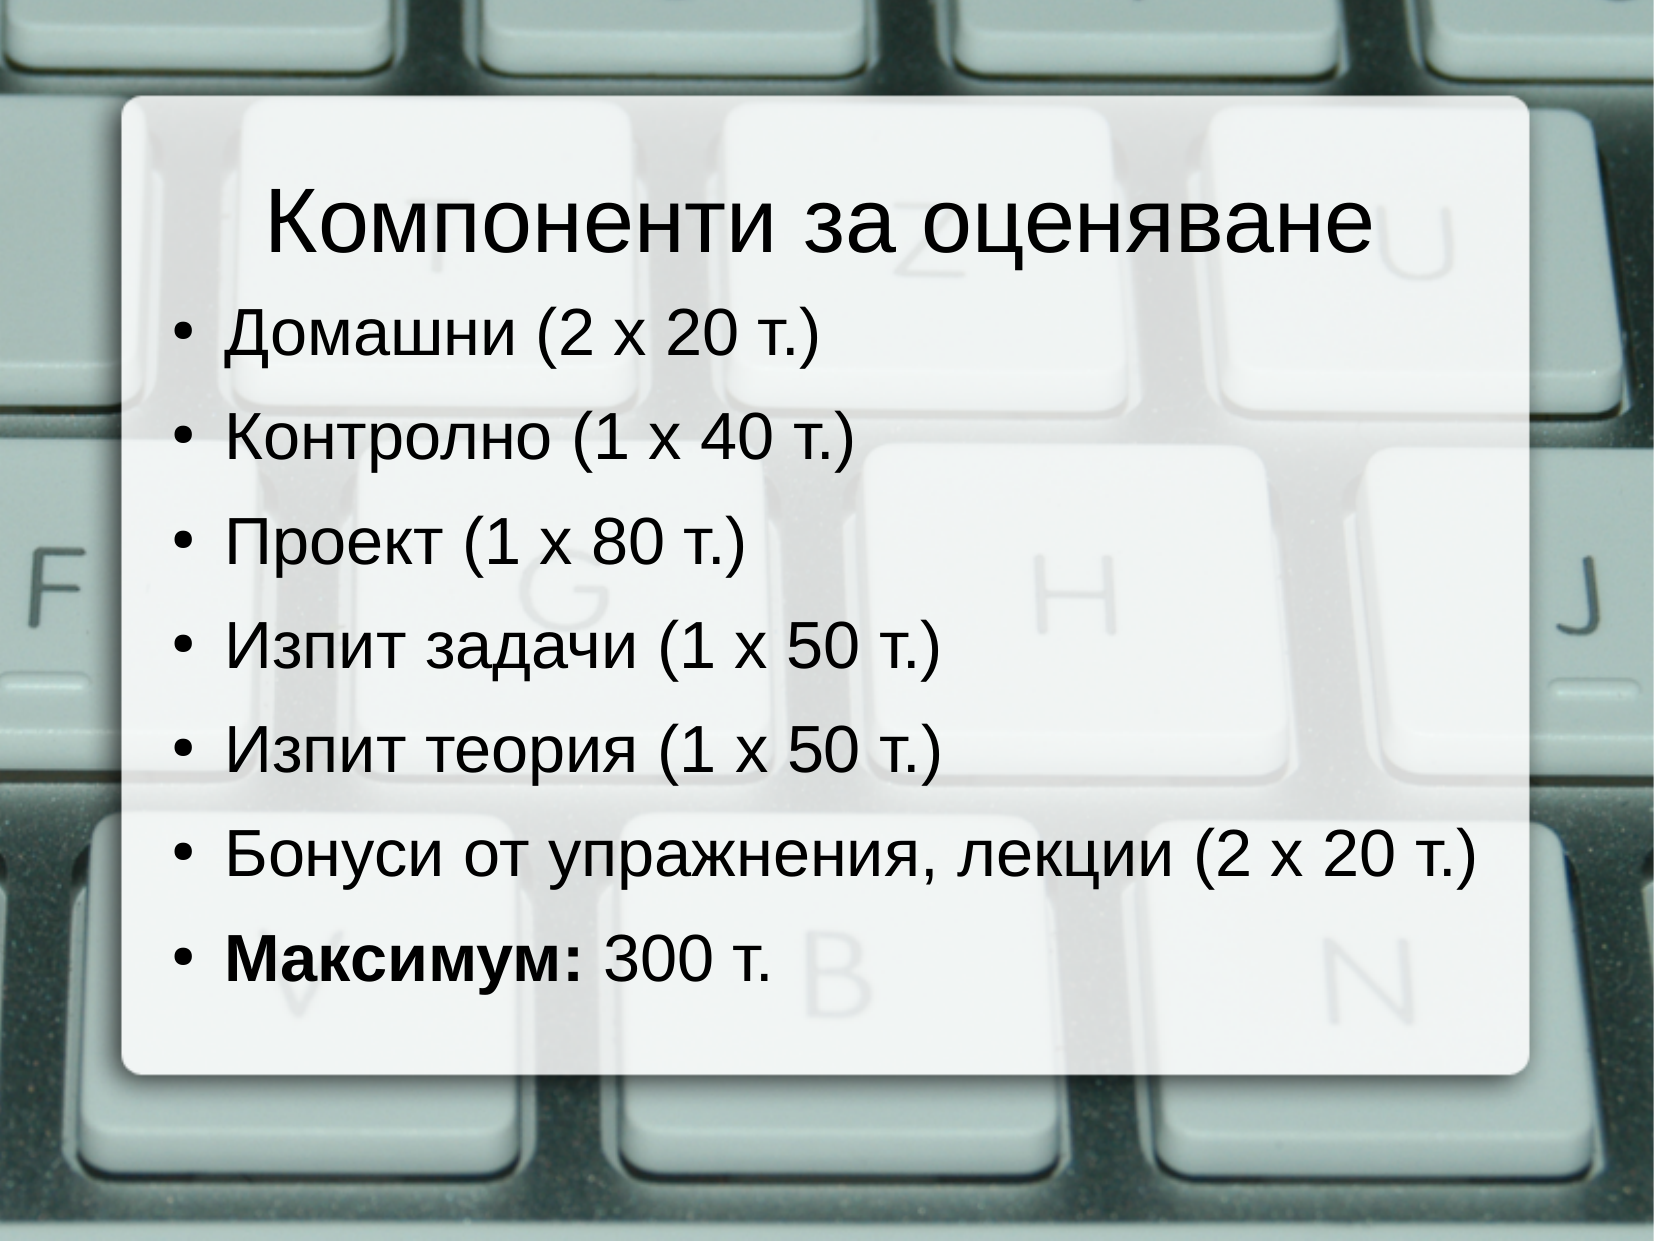

# Компоненти за оценяване
Домашни (2 x 20 т.)
Контролно (1 x 40 т.)
Проект (1 x 80 т.)
Изпит задачи (1 x 50 т.)
Изпит теория (1 x 50 т.)
Бонуси от упражнения, лекции (2 x 20 т.)
Максимум: 300 т.